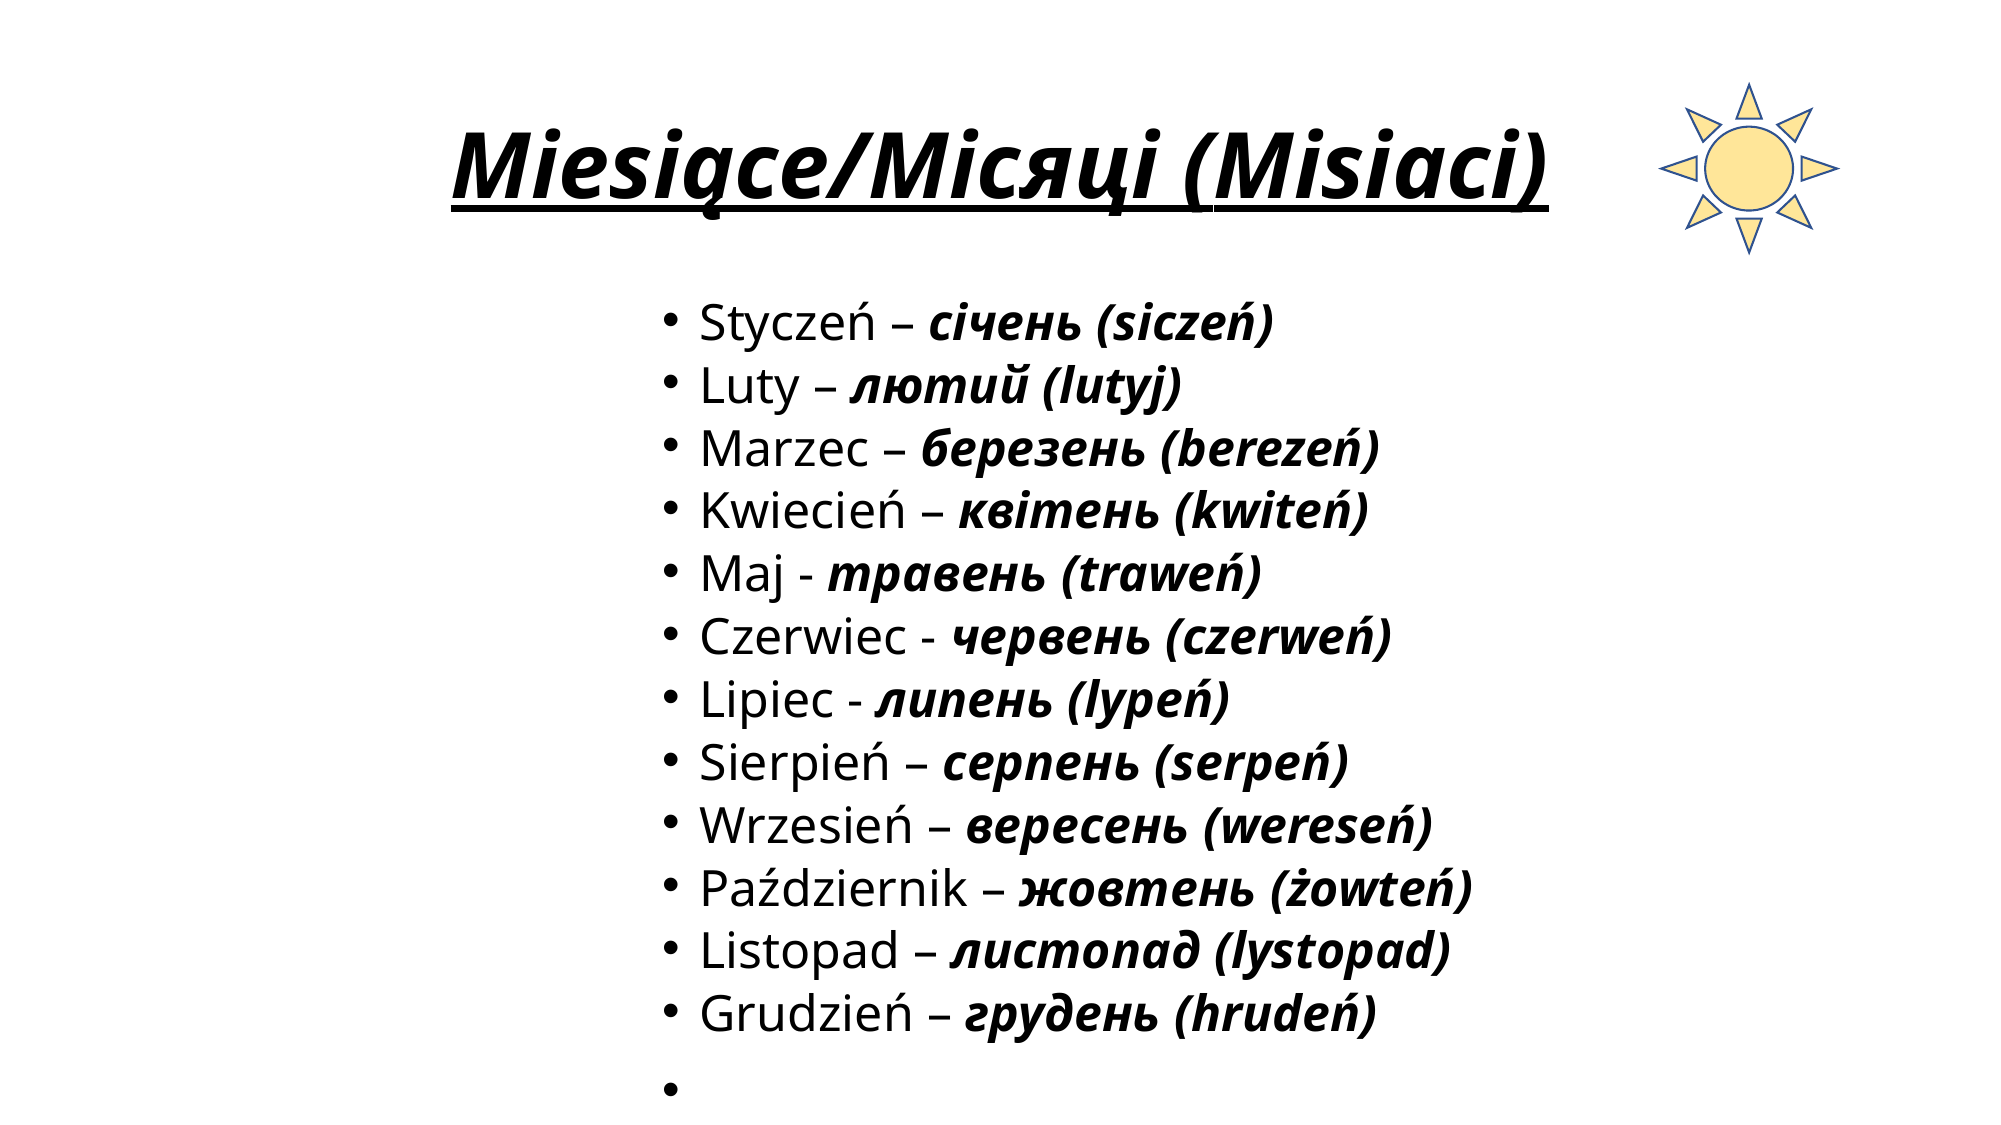

# Miesiące/Місяці (Misiaci)
Styczeń – січень (siczeń)
Luty – лютий (lutyj)
Marzec – березень (berezeń)
Kwiecień – квітень (kwiteń)
Maj - травень (traweń)
Czerwiec - червень (czerweń)
Lipiec - липень (lypeń)
Sierpień – серпень (serpeń)
Wrzesień – вересень (wereseń)
Październik – жовтень (żowteń)
Listopad – листопад (lystopad)
Grudzień – грудень (hrudeń)